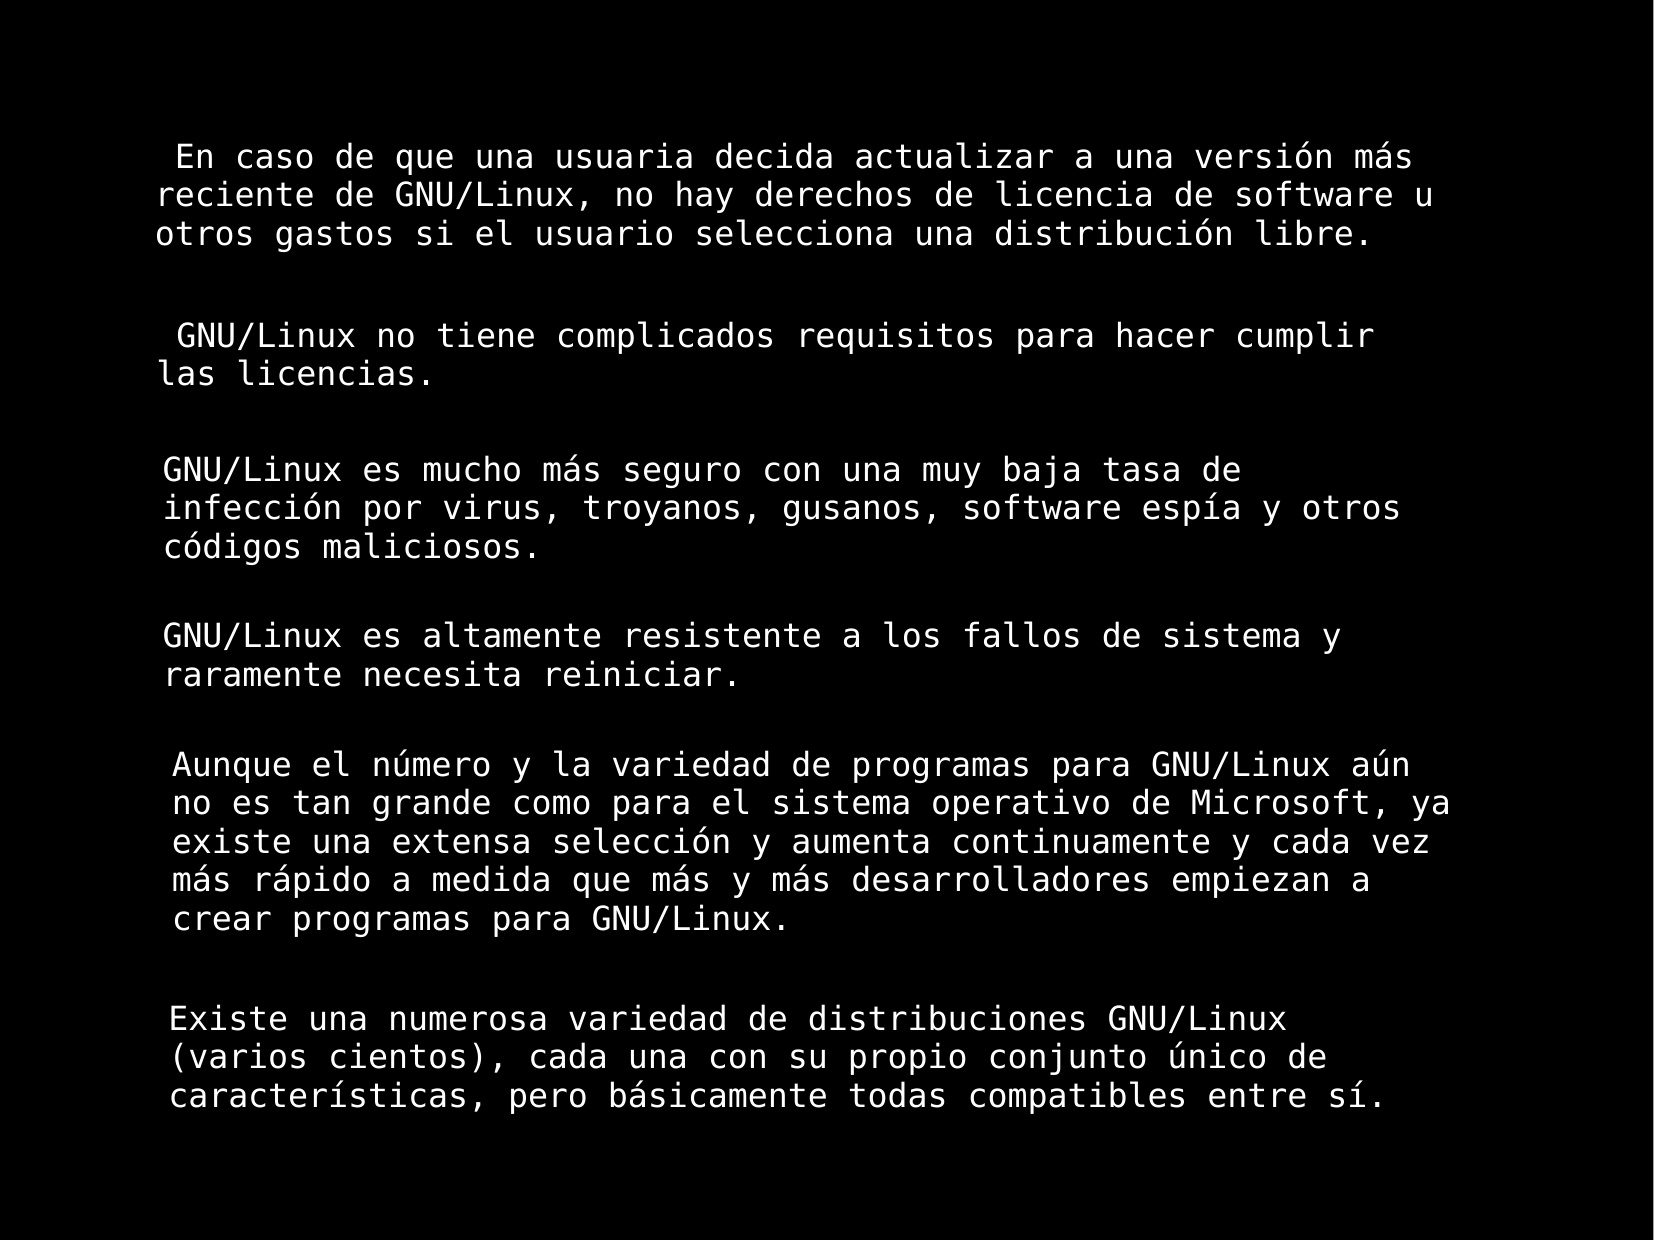

En caso de que una usuaria decida actualizar a una versión más reciente de GNU/Linux, no hay derechos de licencia de software u otros gastos si el usuario selecciona una distribución libre.
 GNU/Linux no tiene complicados requisitos para hacer cumplir las licencias.
GNU/Linux es mucho más seguro con una muy baja tasa de infección por virus, troyanos, gusanos, software espía y otros códigos maliciosos.
GNU/Linux es altamente resistente a los fallos de sistema y raramente necesita reiniciar.
Aunque el número y la variedad de programas para GNU/Linux aún no es tan grande como para el sistema operativo de Microsoft, ya existe una extensa selección y aumenta continuamente y cada vez más rápido a medida que más y más desarrolladores empiezan a crear programas para GNU/Linux.
Existe una numerosa variedad de distribuciones GNU/Linux (varios cientos), cada una con su propio conjunto único de características, pero básicamente todas compatibles entre sí.